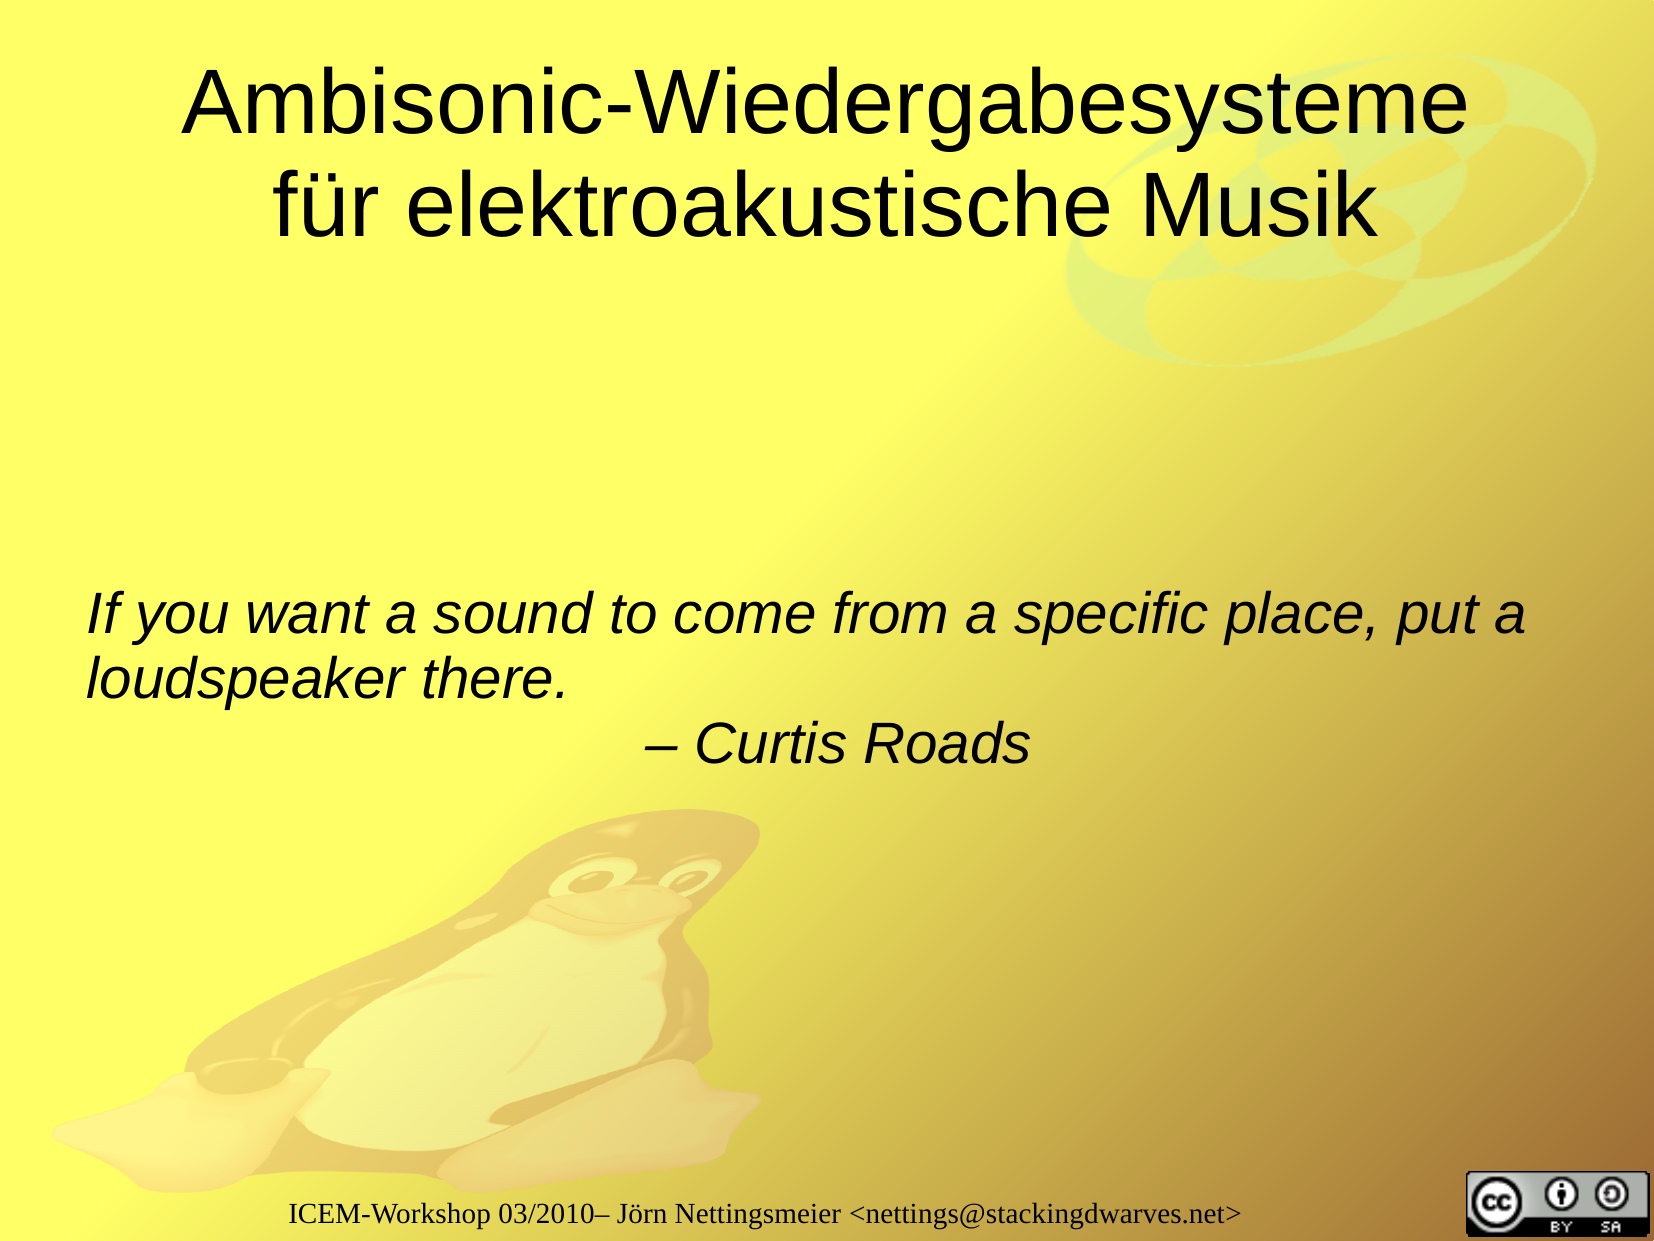

# Ambisonic-Wiedergabesysteme für elektroakustische Musik
If you want a sound to come from a specific place, put a loudspeaker there.
 – Curtis Roads